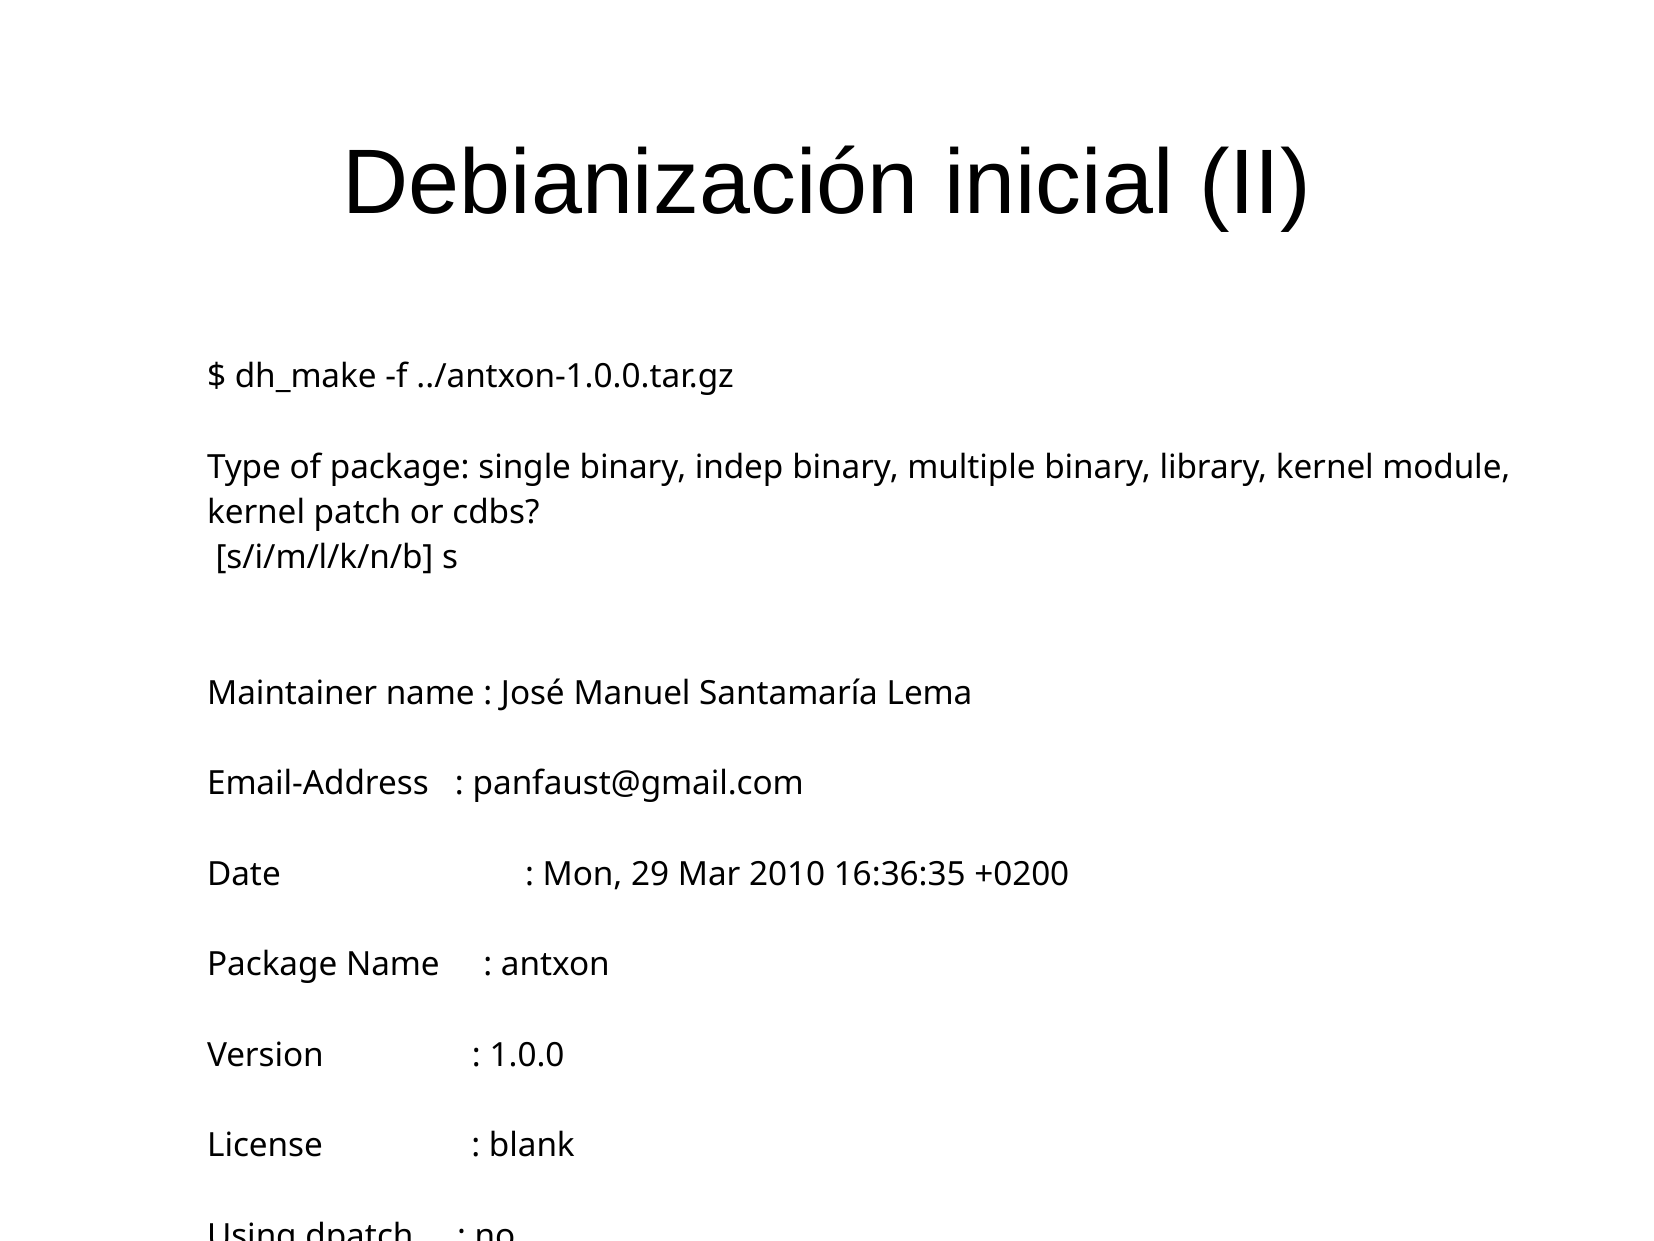

Debianización inicial (II)
$ dh_make -f ../antxon-1.0.0.tar.gz
Type of package: single binary, indep binary, multiple binary, library, kernel module, kernel patch or cdbs?
 [s/i/m/l/k/n/b] s
Maintainer name : José Manuel Santamaría Lema
Email-Address : panfaust@gmail.com
Date : Mon, 29 Mar 2010 16:36:35 +0200
Package Name : antxon
Version : 1.0.0
License : blank
Using dpatch : no
Using quilt : no
Type of Package : Single
Hit <enter> to confirm:
Done. Please edit the files in the debian/ subdirectory now. You should also
check that the antxon Makefiles install into $DESTDIR and not in / .